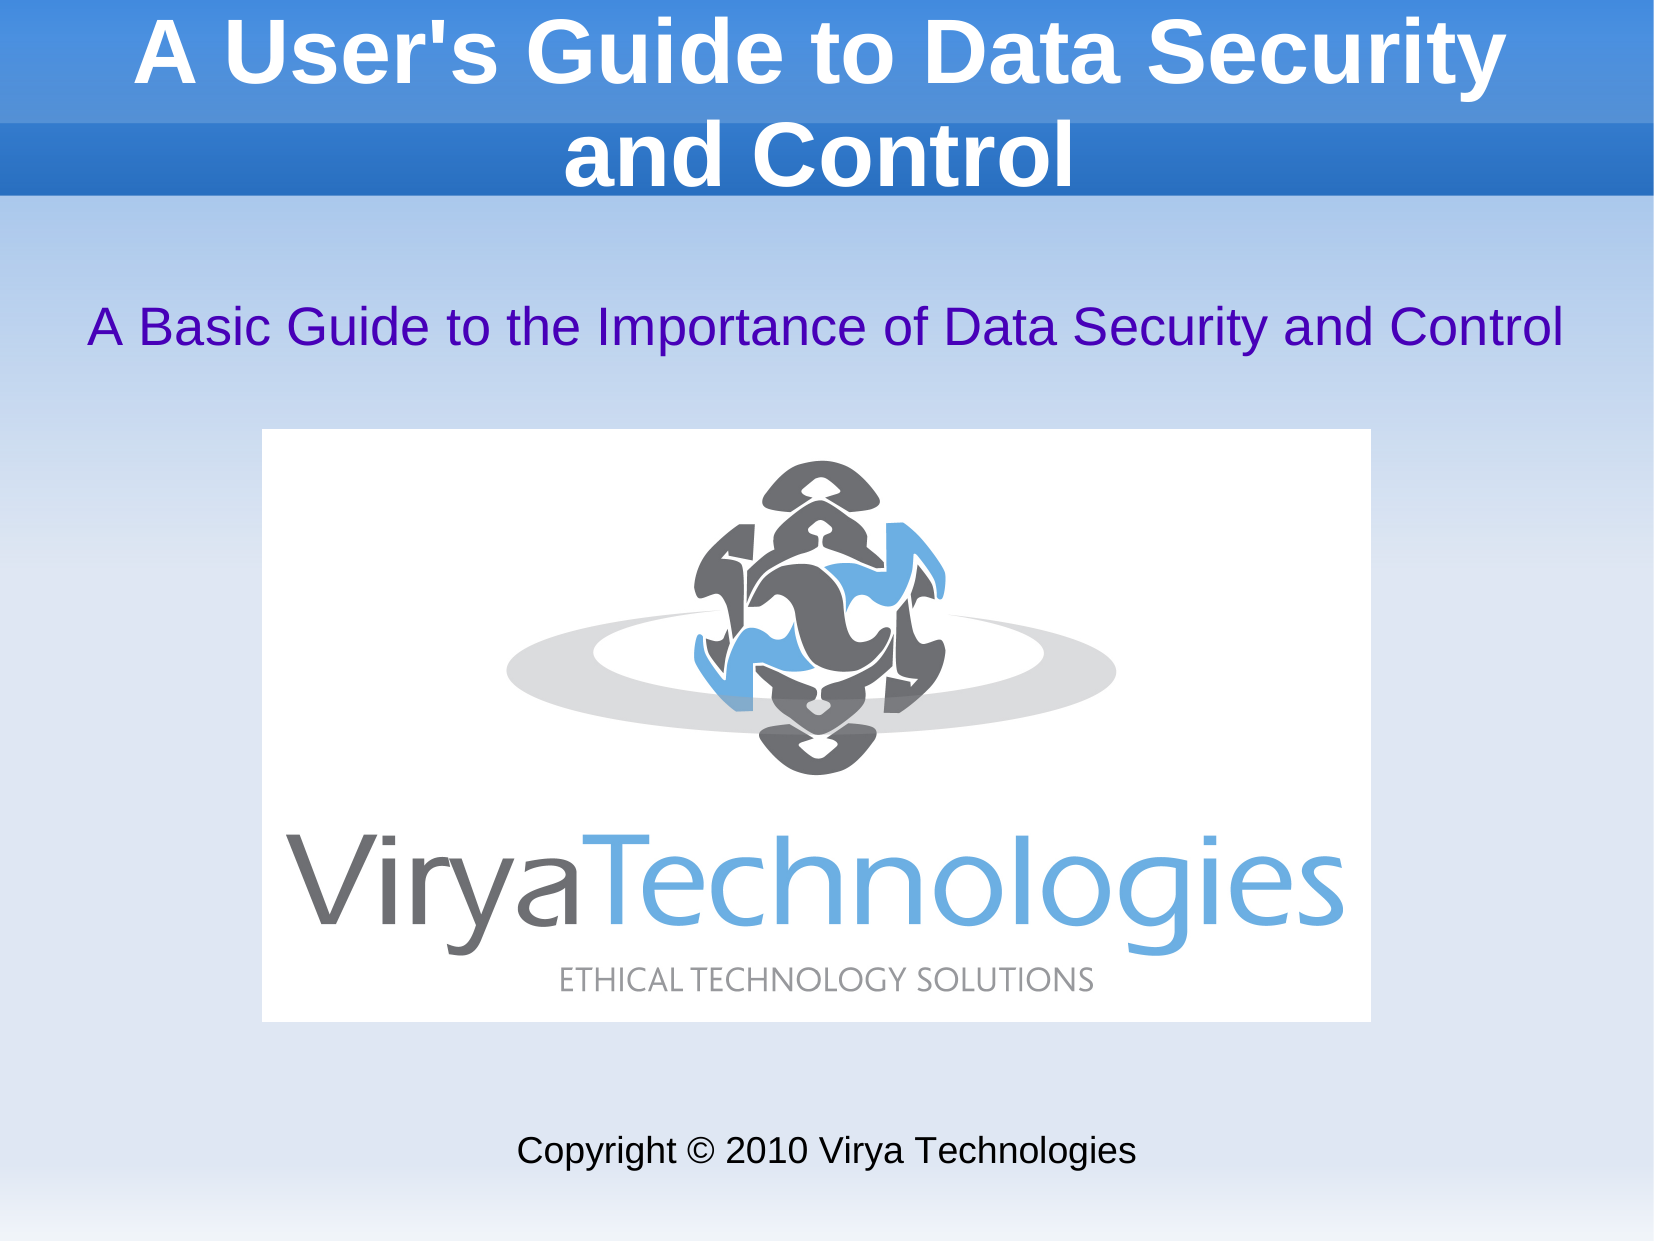

# A User's Guide to Data Security and Control
A Basic Guide to the Importance of Data Security and Control
Copyright © 2010 Virya Technologies